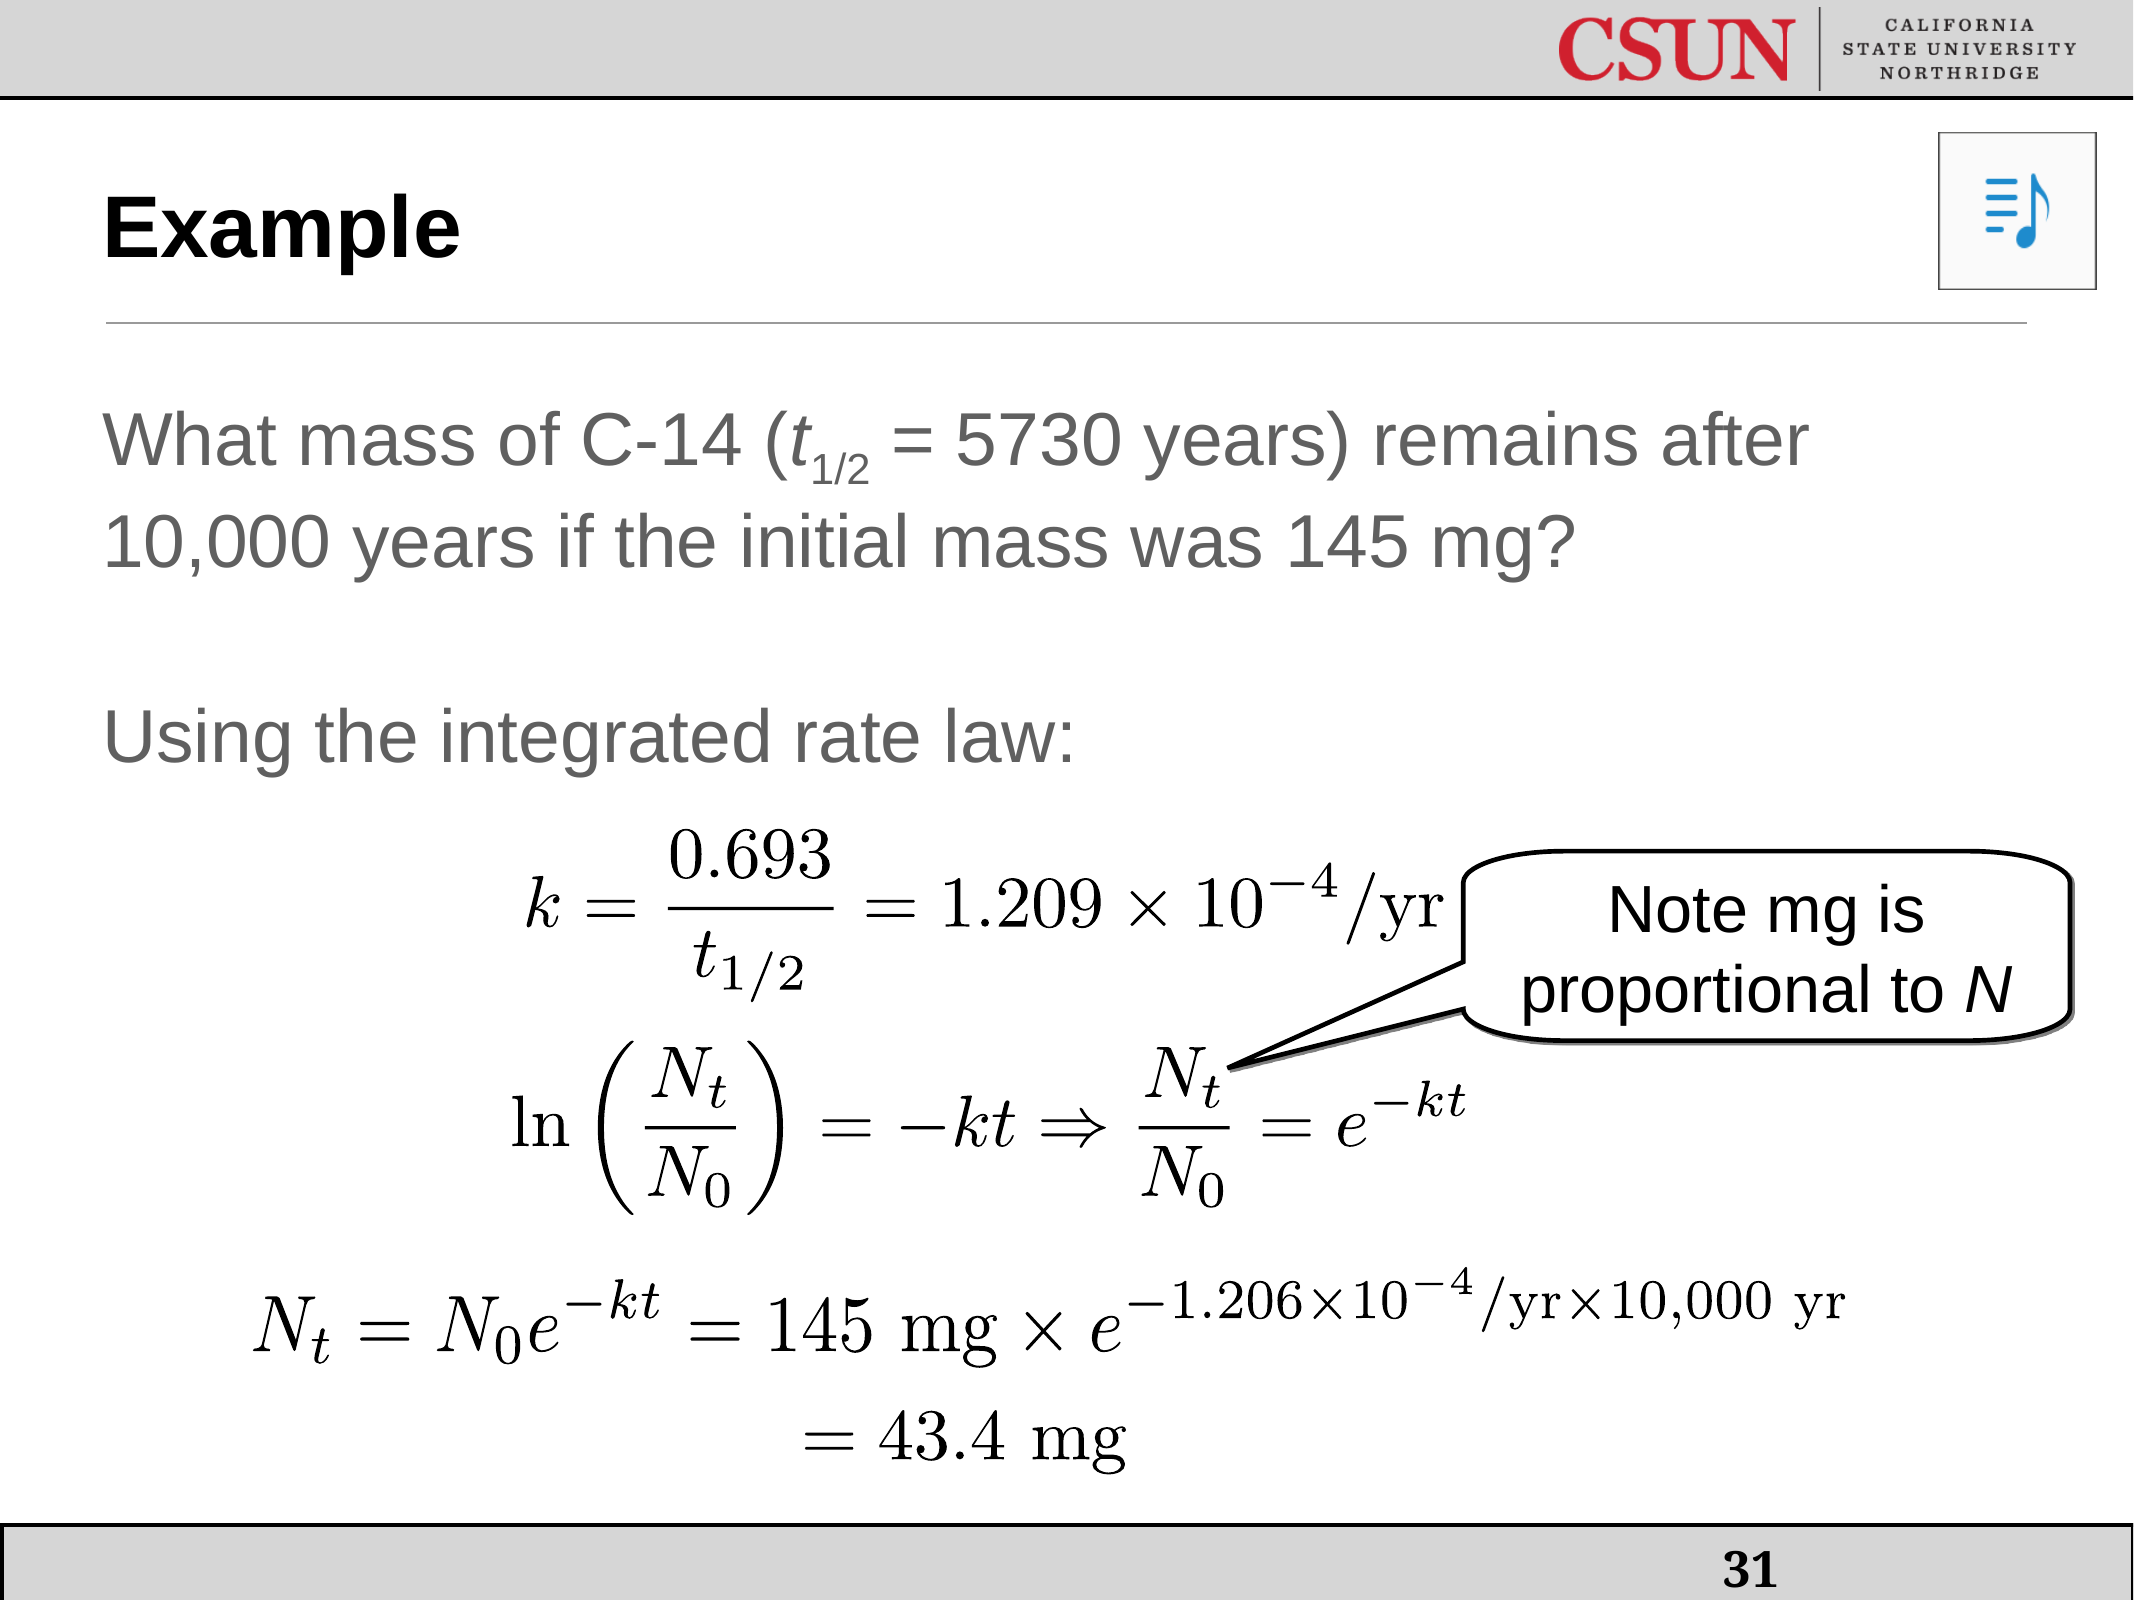

# Example
What mass of C-14 (t1/2 = 5730 years) remains after 10,000 years if the initial mass was 145 mg?
Using the integrated rate law:
Note mg is proportional to N
31